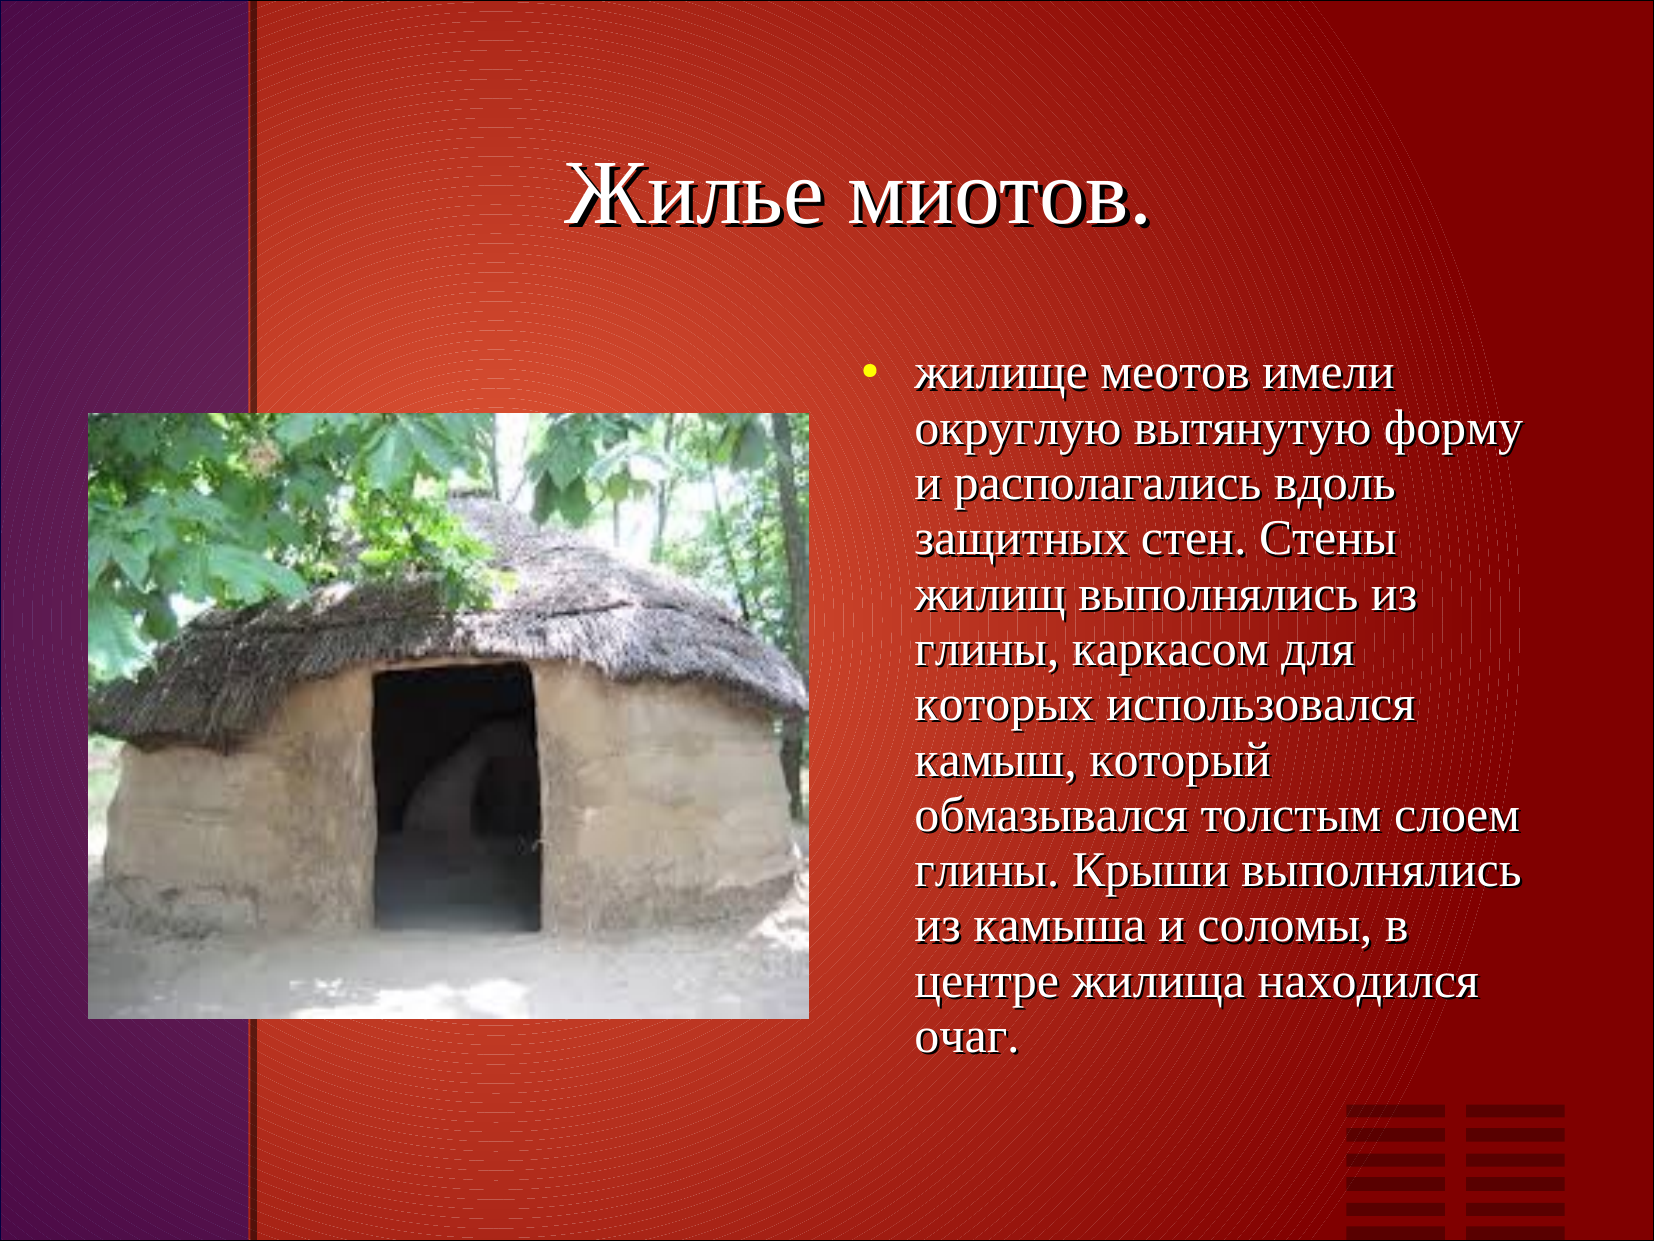

# Жилье миотов.
жилище меотов имели округлую вытянутую форму и располагались вдоль защитных стен. Стены жилищ выполнялись из глины, каркасом для которых использовался камыш, который обмазывался толстым слоем глины. Крыши выполнялись из камыша и соломы, в центре жилища находился очаг.